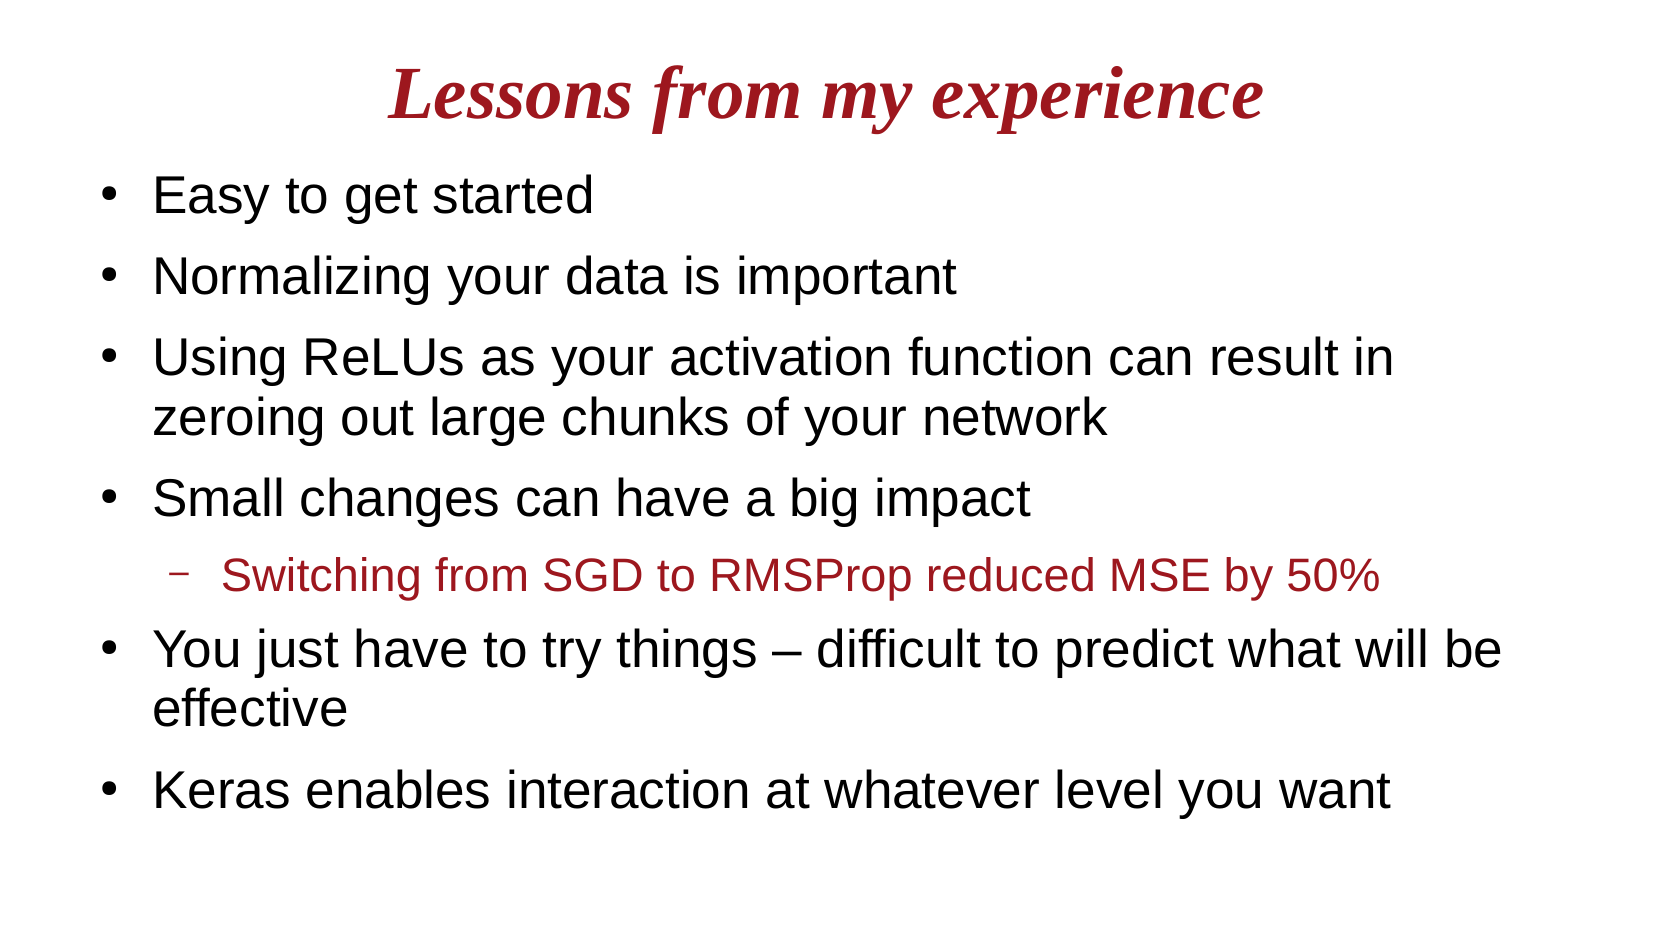

# Lessons from my experience
Easy to get started
Normalizing your data is important
Using ReLUs as your activation function can result in zeroing out large chunks of your network
Small changes can have a big impact
Switching from SGD to RMSProp reduced MSE by 50%
You just have to try things – difficult to predict what will be effective
Keras enables interaction at whatever level you want